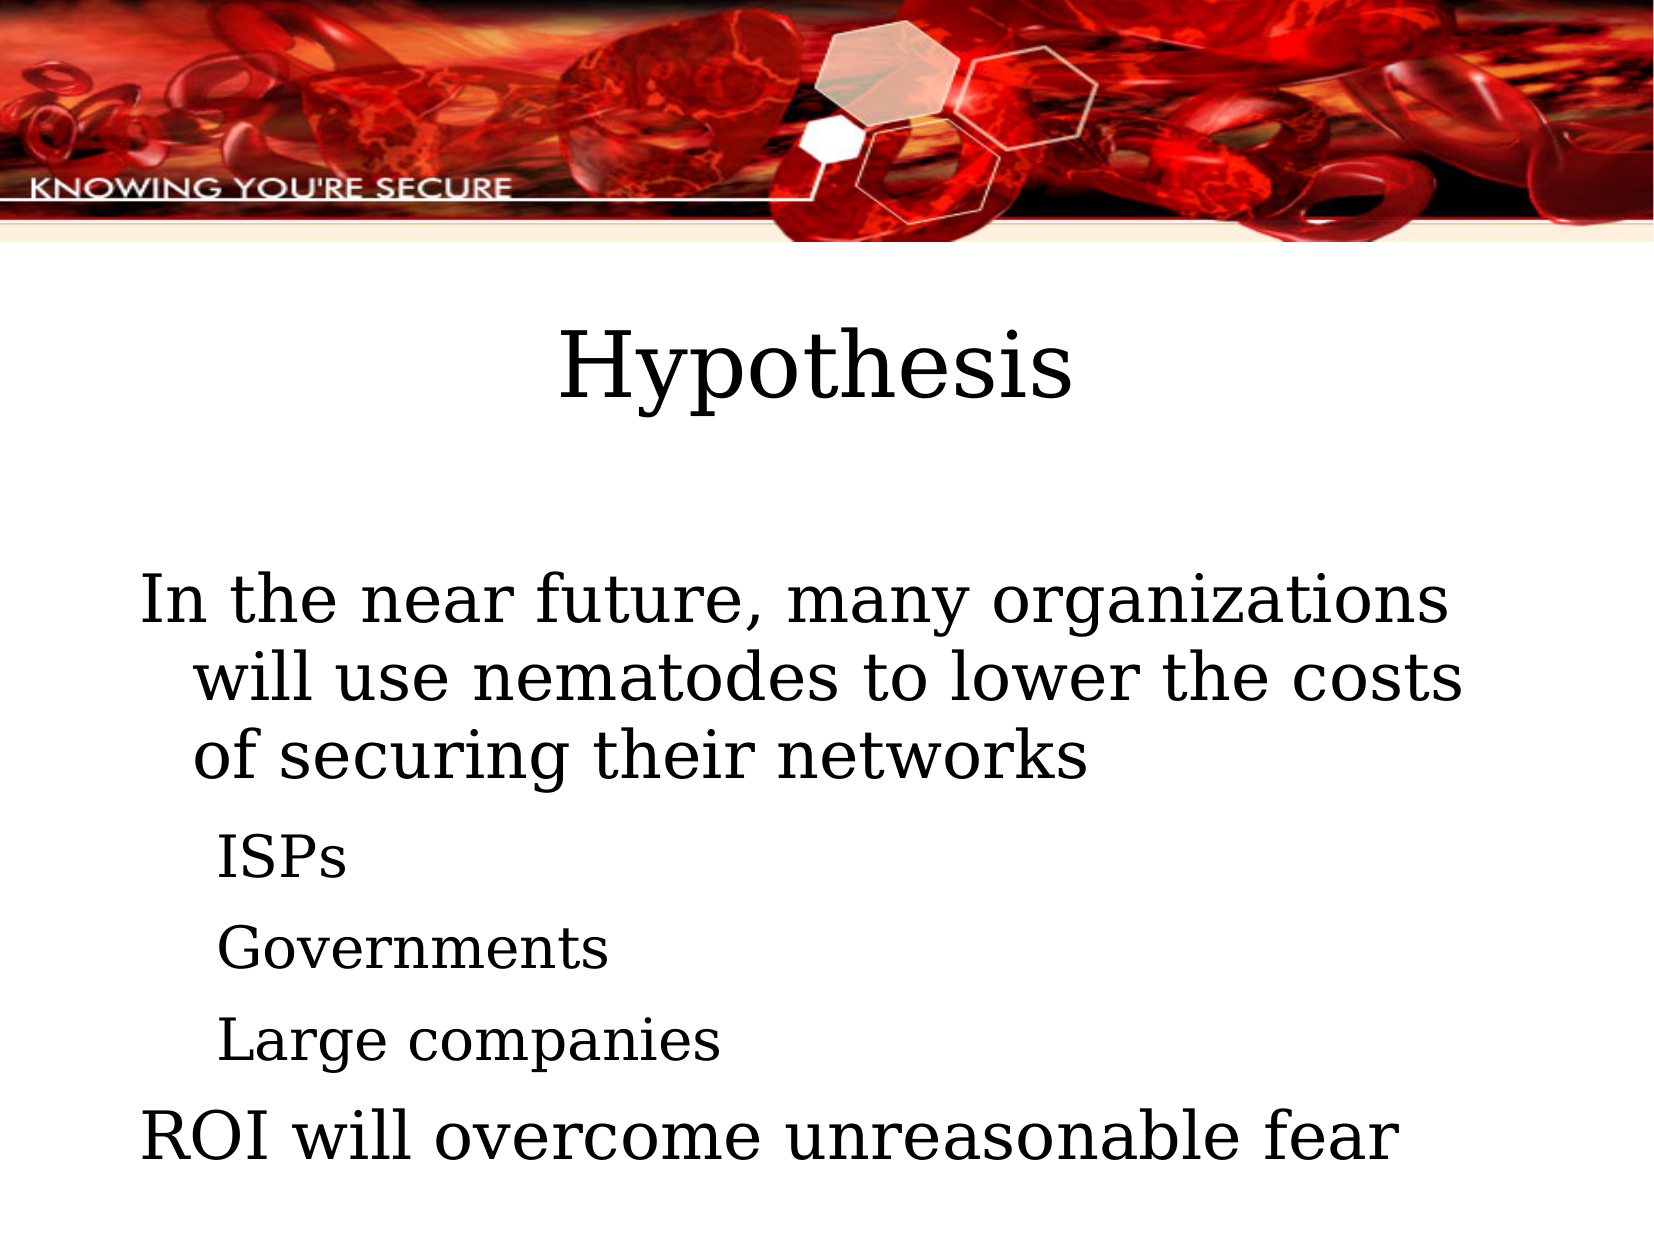

# Hypothesis
In the near future, many organizations will use nematodes to lower the costs of securing their networks
ISPs
Governments
Large companies
ROI will overcome unreasonable fear